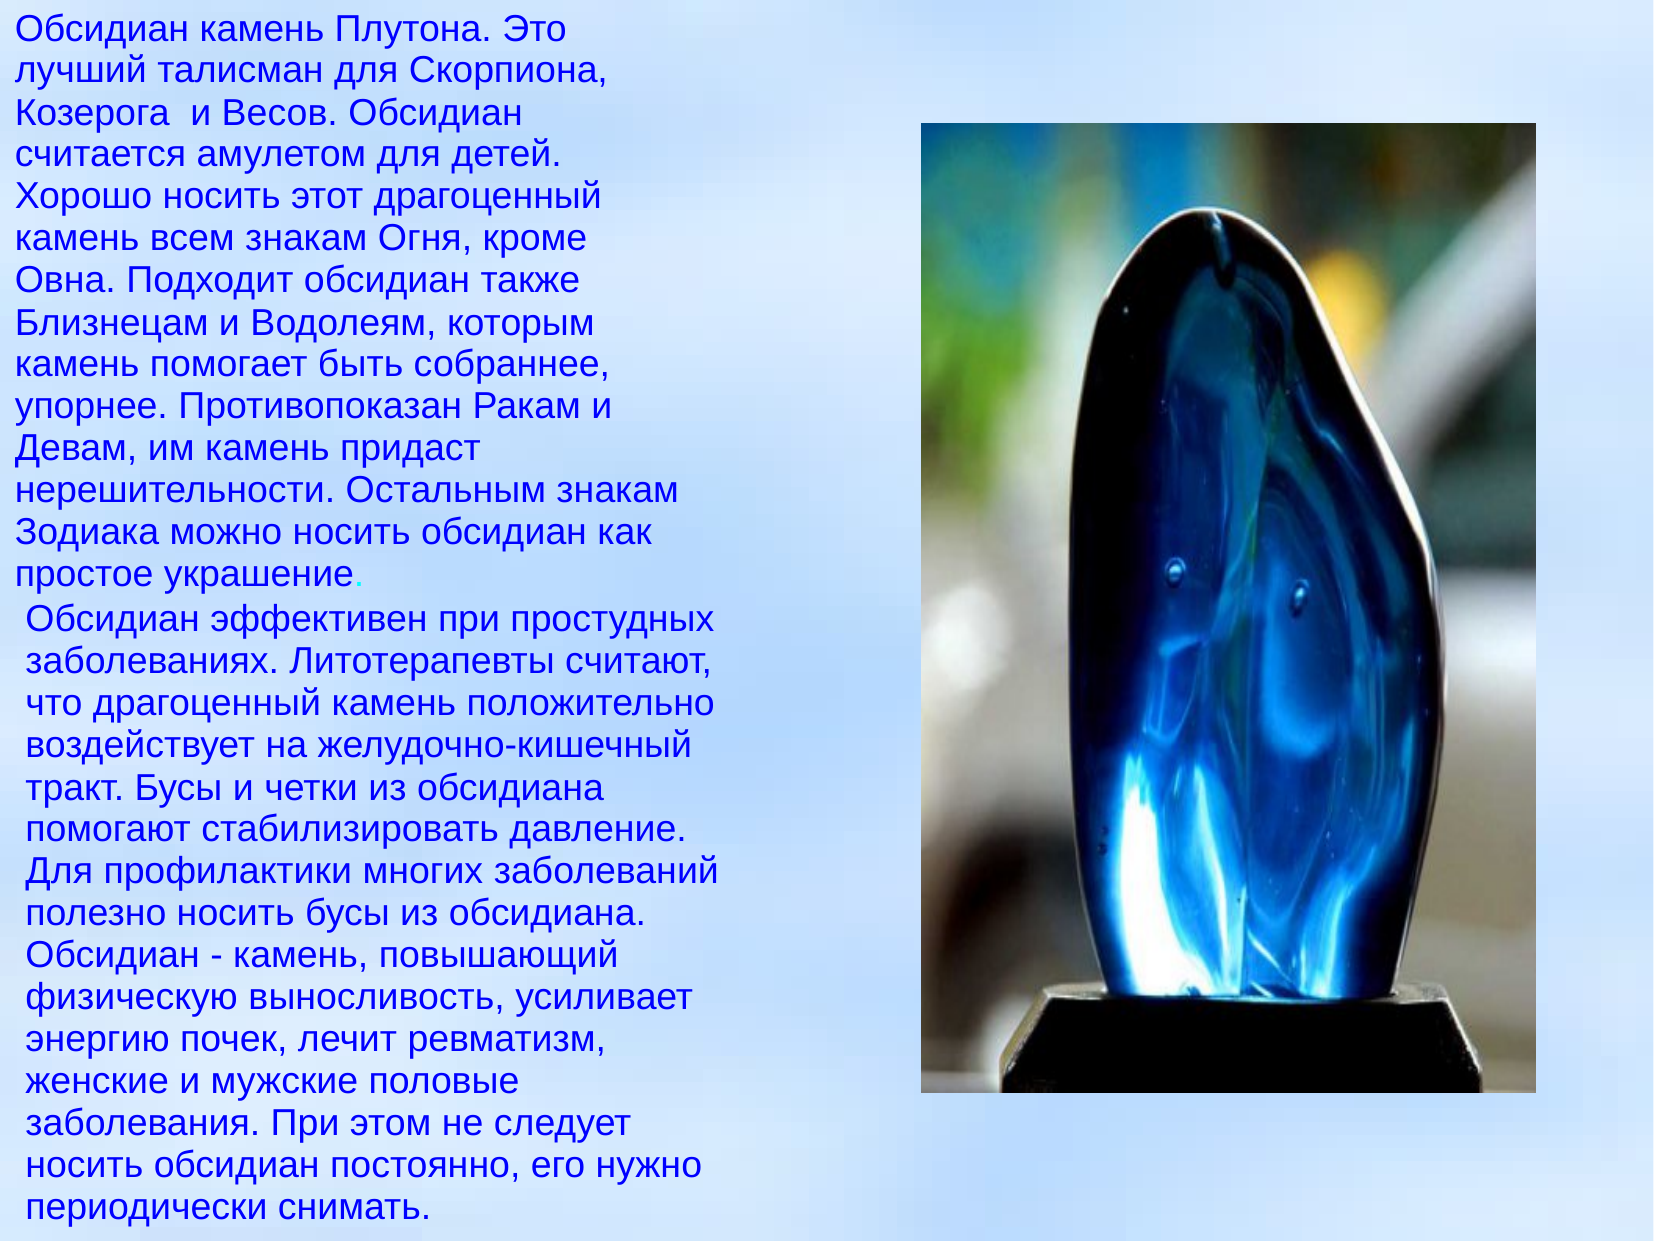

Обсидиан камень Плутона. Это лучший талисман для Скорпиона, Козерога и Весов. Обсидиан считается амулетом для детей. Хорошо носить этот драгоценный камень всем знакам Огня, кроме Овна. Подходит обсидиан также Близнецам и Водолеям, которым камень помогает быть собраннее, упорнее. Противопоказан Ракам и Девам, им камень придаст нерешительности. Остальным знакам Зодиака можно носить обсидиан как простое украшение.
#
Обсидиан эффективен при простудных заболеваниях. Литотерапевты считают, что драгоценный камень положительно воздействует на желудочно-кишечный тракт. Бусы и четки из обсидиана помогают стабилизировать давление. Для профилактики многих заболеваний полезно носить бусы из обсидиана. Обсидиан - камень, повышающий физическую выносливость, усиливает энергию почек, лечит ревматизм, женские и мужские половые заболевания. При этом не следует носить обсидиан постоянно, его нужно периодически снимать.